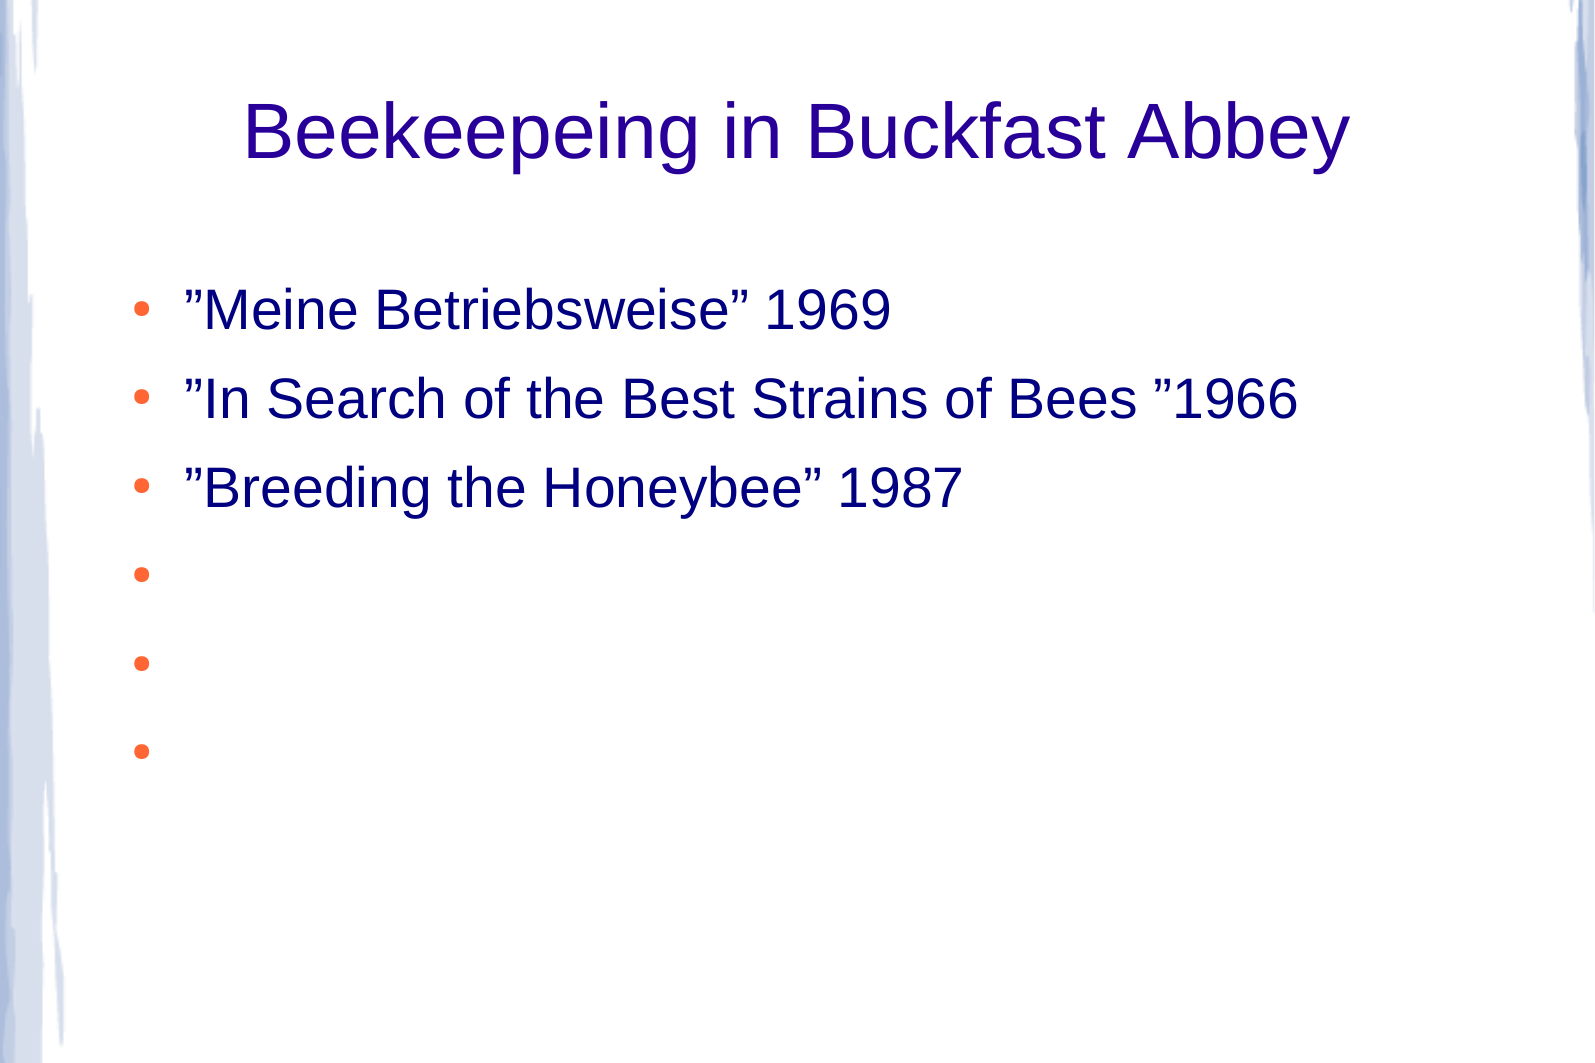

# Beekeepeing in Buckfast Abbey
”Meine Betriebsweise” 1969
”In Search of the Best Strains of Bees ”1966
”Breeding the Honeybee” 1987